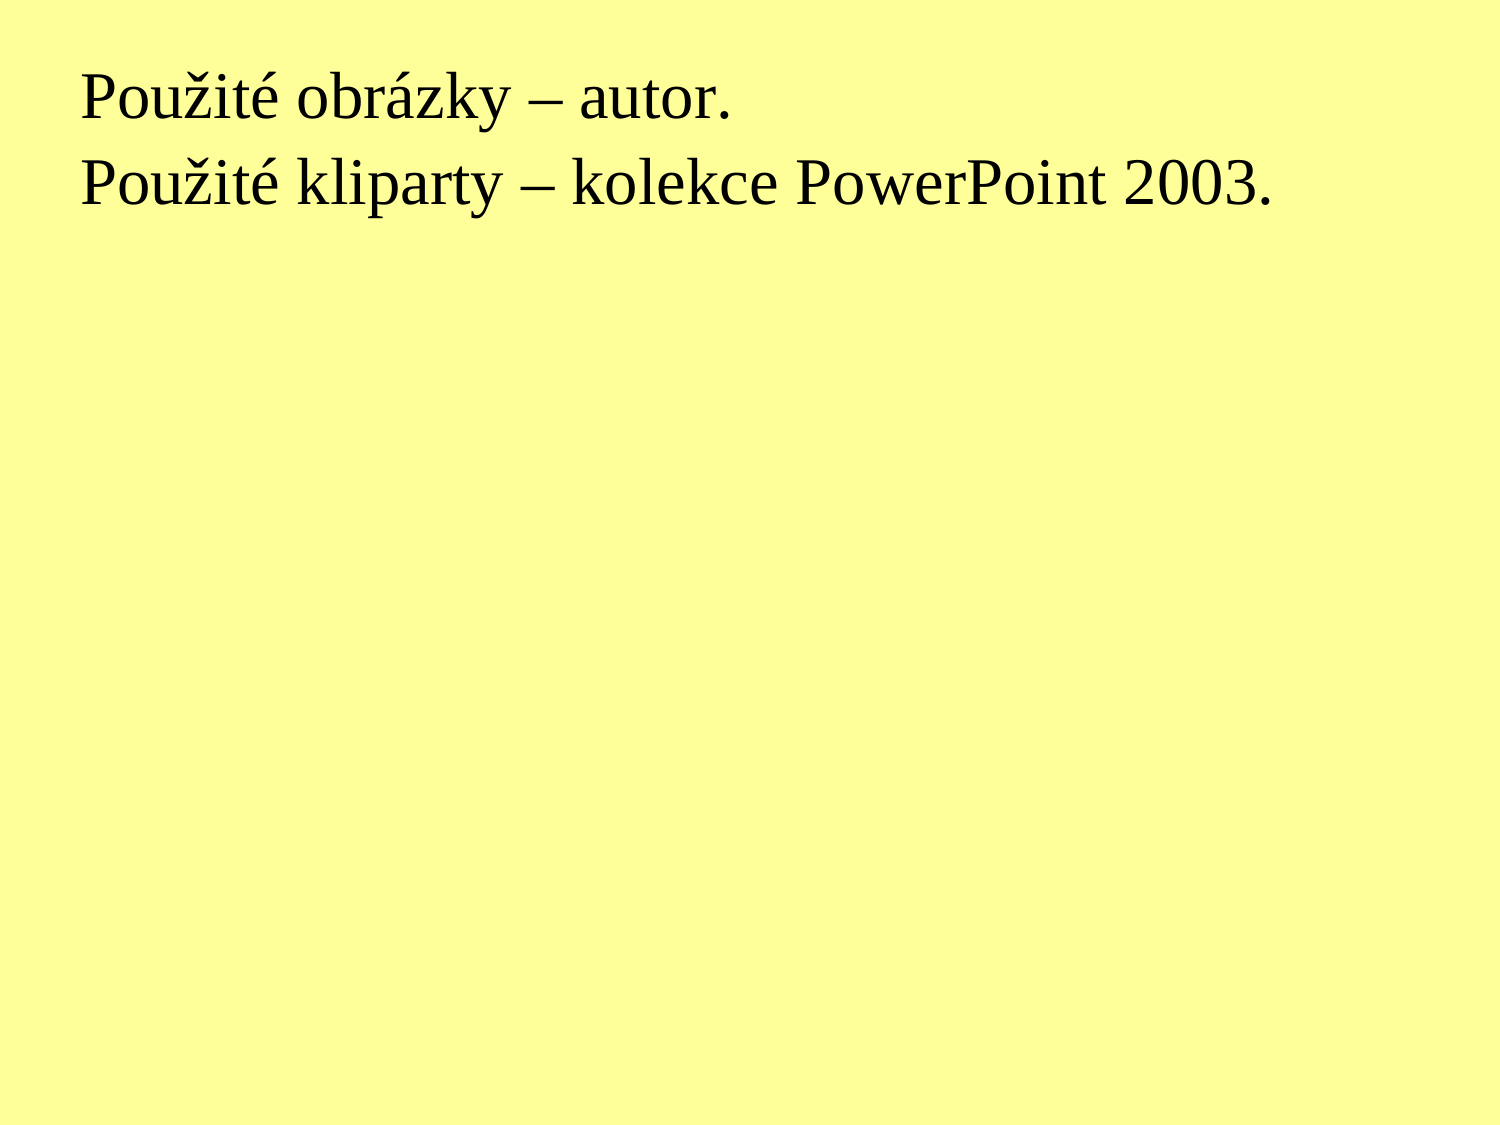

Použité obrázky – autor.
Použité kliparty – kolekce PowerPoint 2003.